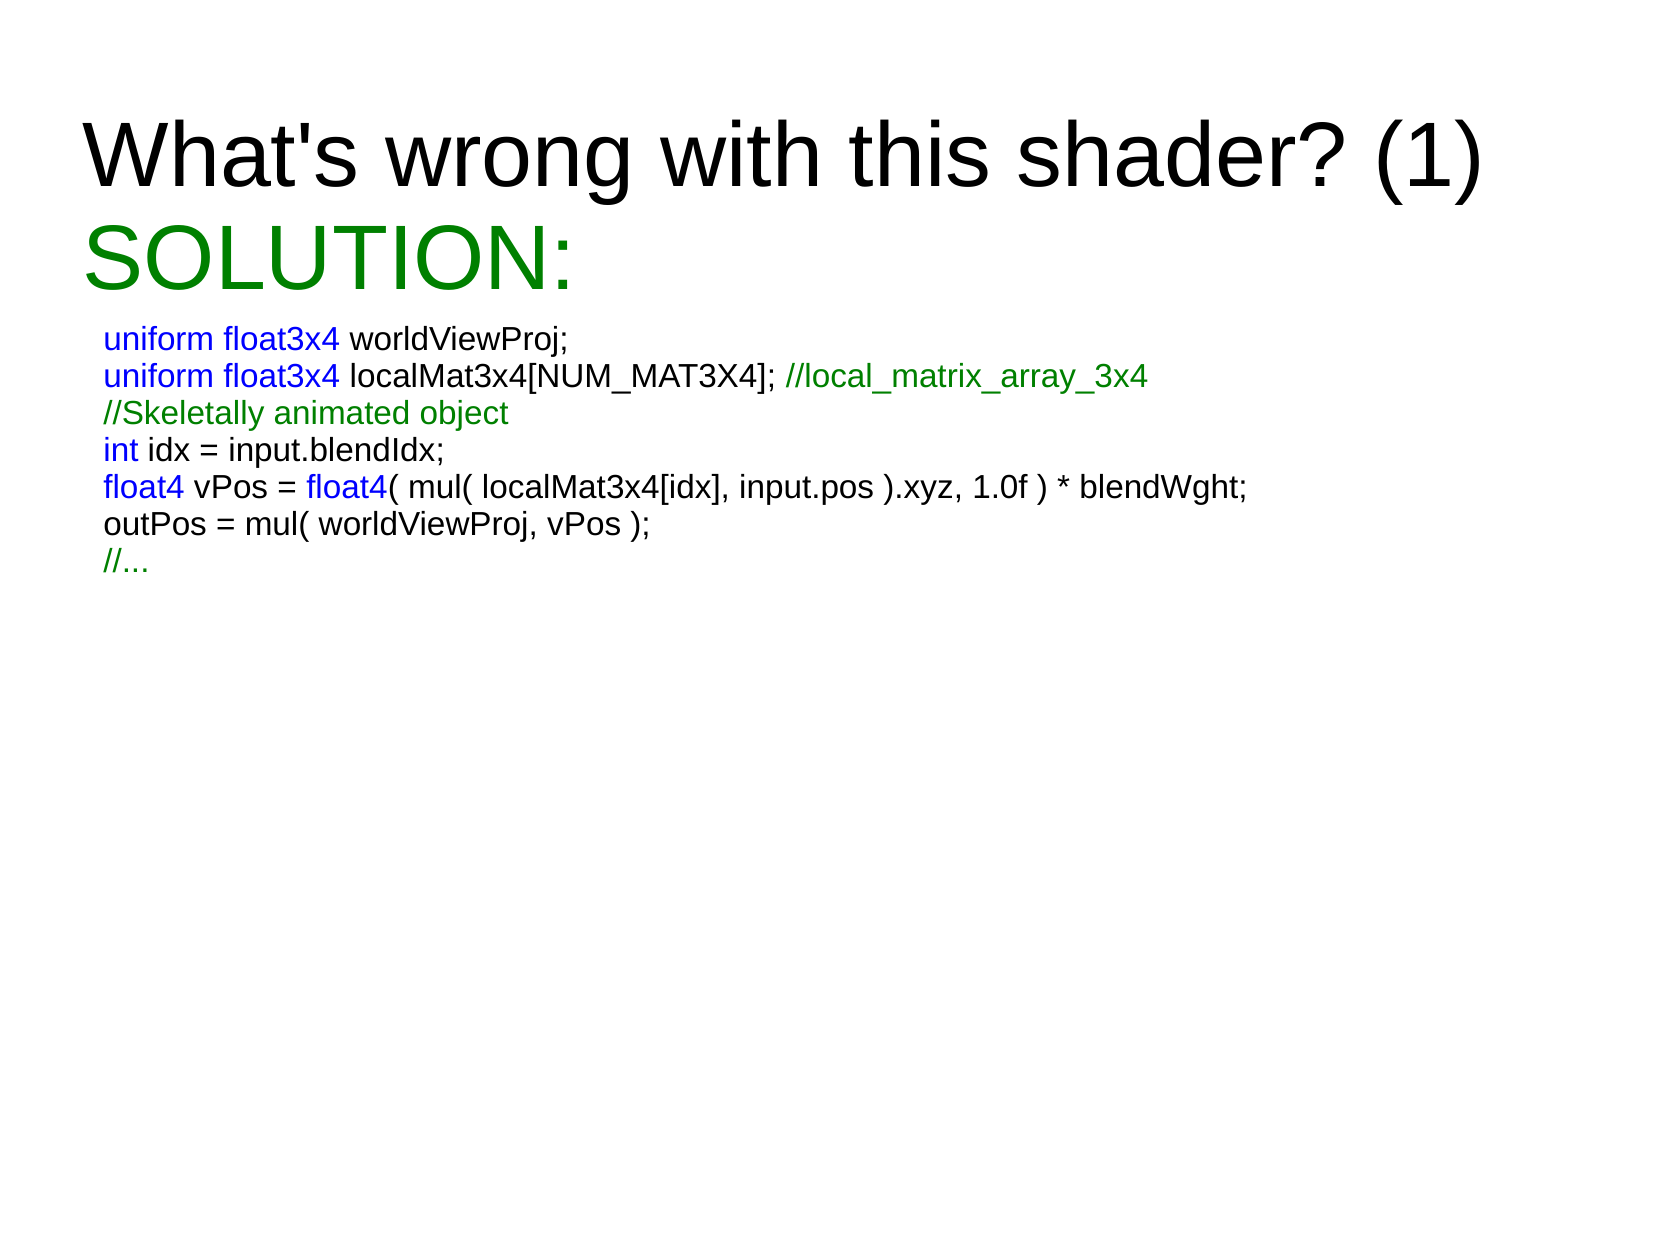

# What's wrong with this shader? (1) SOLUTION:
uniform float3x4 worldViewProj;
uniform float3x4 localMat3x4[NUM_MAT3X4]; //local_matrix_array_3x4
//Skeletally animated object
int idx = input.blendIdx;
float4 vPos = float4( mul( localMat3x4[idx], input.pos ).xyz, 1.0f ) * blendWght;
outPos = mul( worldViewProj, vPos );
//...